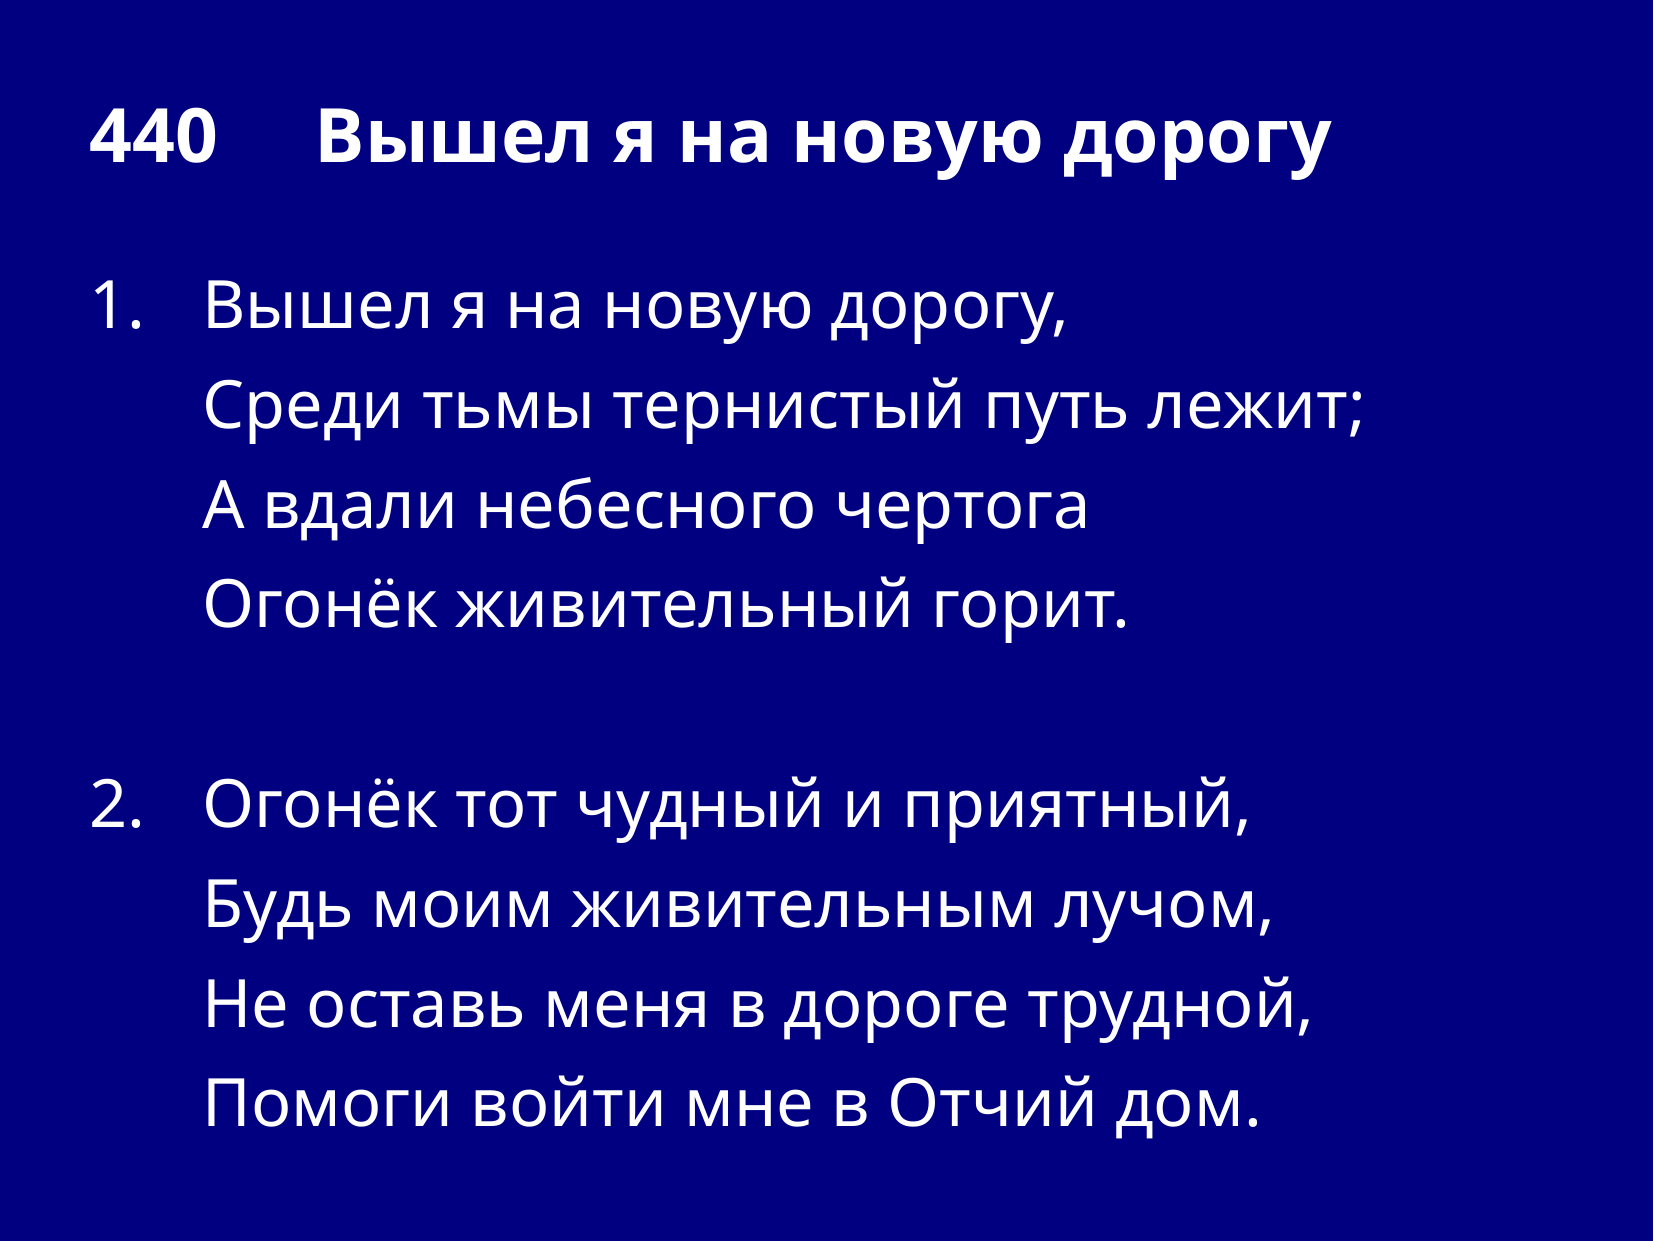

440	Вышел я на новую дорогу
1.	Вышел я на новую дорогу,
	Среди тьмы тернистый путь лежит;
	А вдали небесного чертога
	Огонёк живительный горит.
2.	Огонёк тот чудный и приятный,
	Будь моим живительным лучом,
	Не оставь меня в дороге трудной,
	Помоги войти мне в Отчий дом.